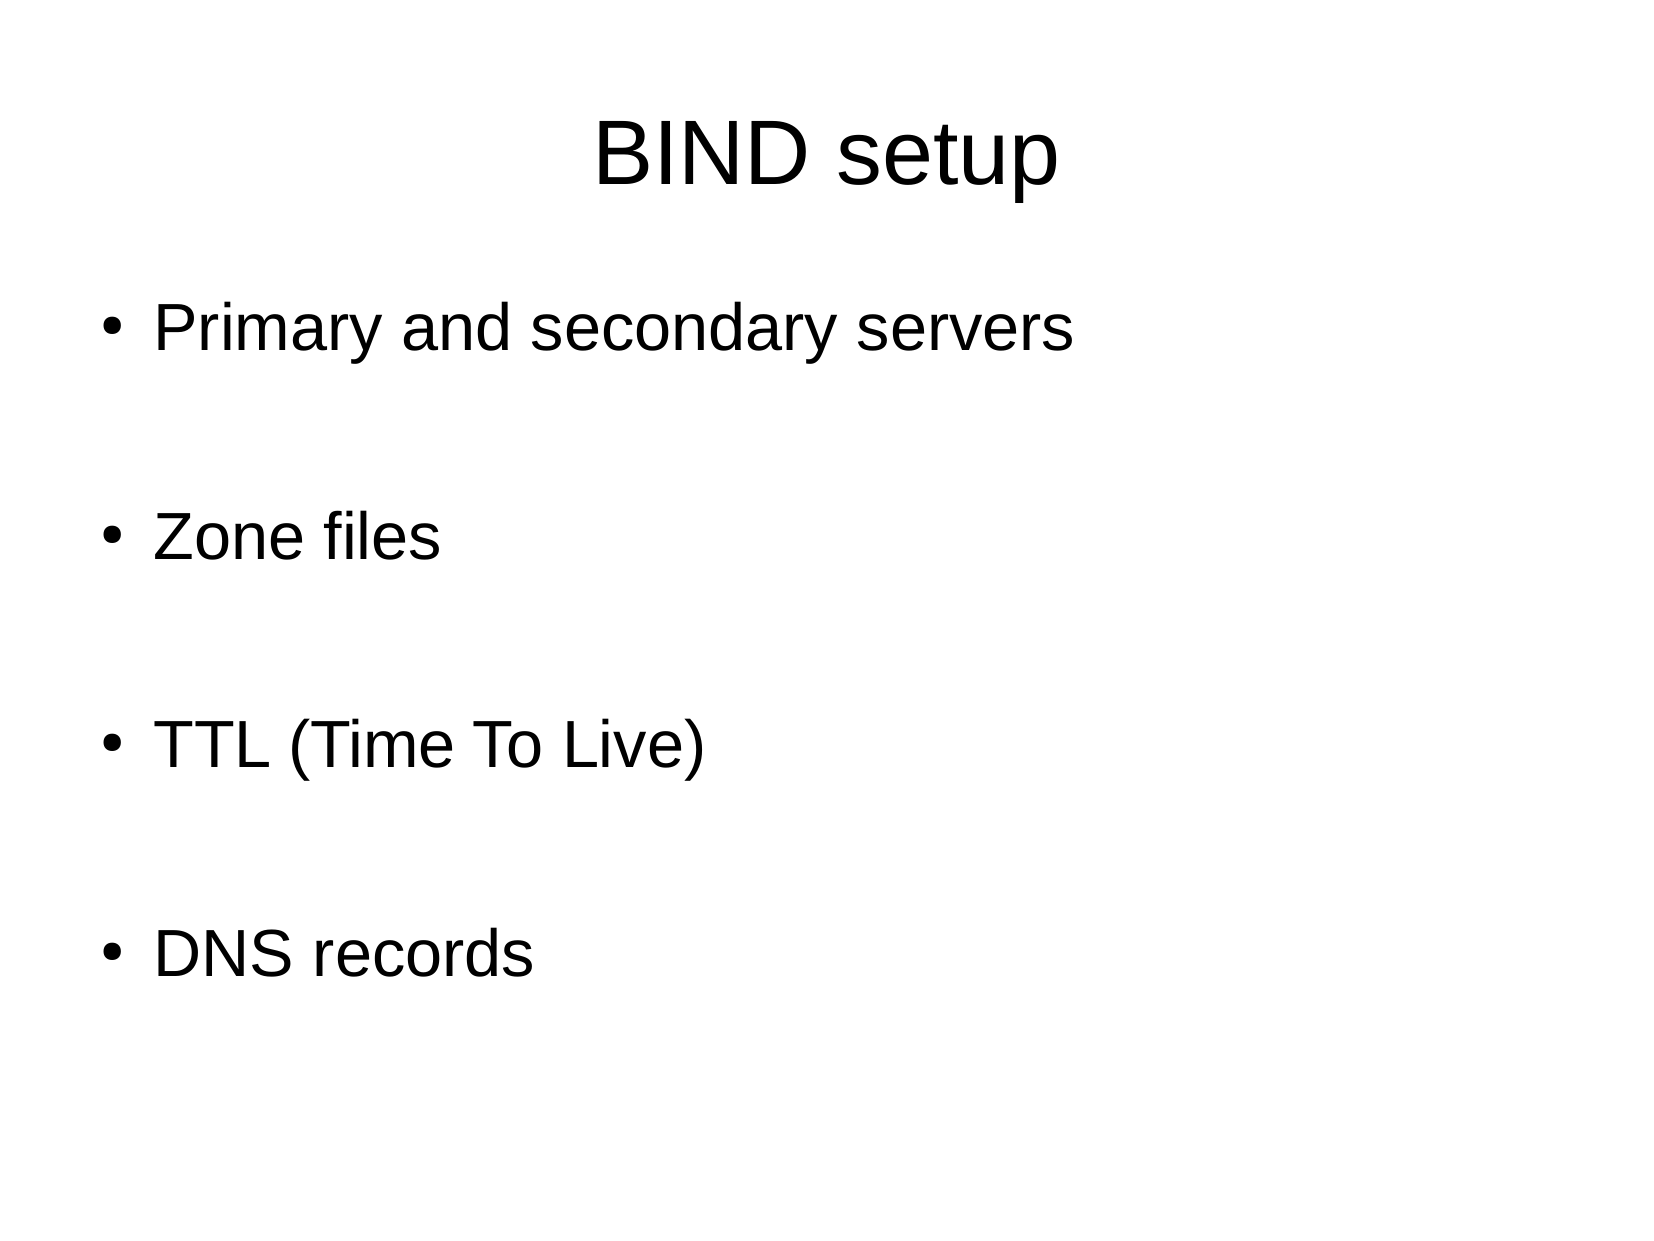

# BIND setup
Primary and secondary servers
Zone files
TTL (Time To Live)
DNS records